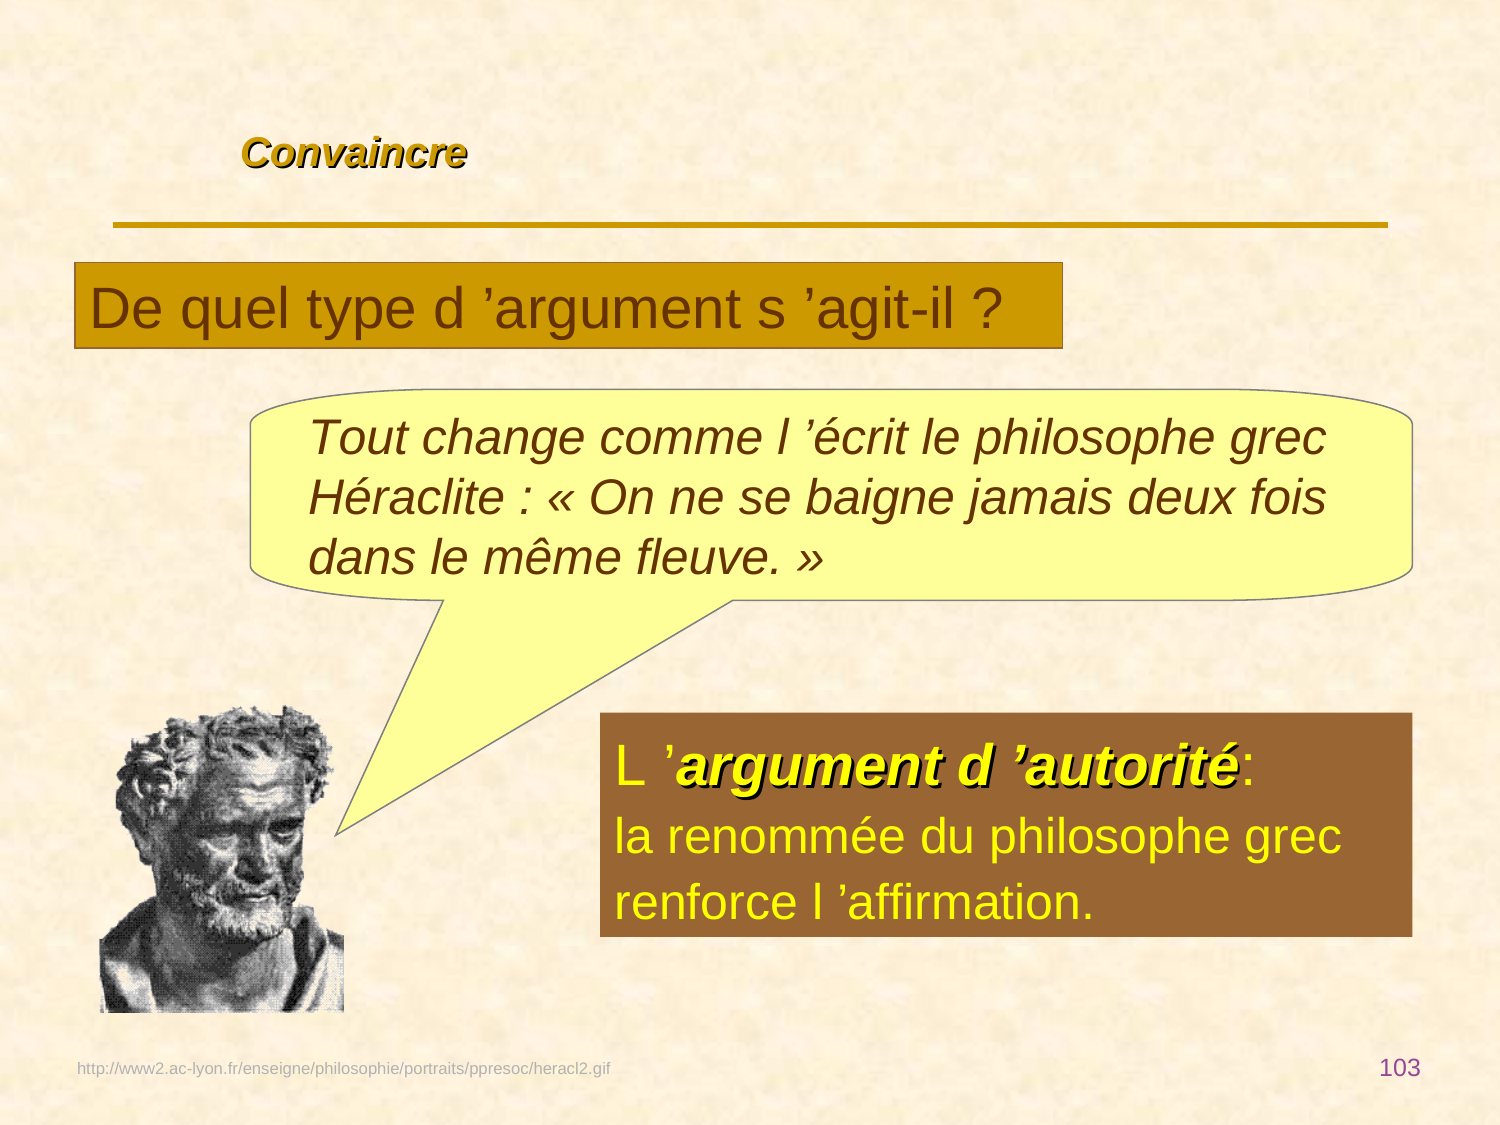

Convaincre
De quel type d ’argument s ’agit-il ?
Tout change comme l ’écrit le philosophe grec Héraclite : « On ne se baigne jamais deux fois dans le même fleuve. »
L ’argument d ’autorité:
la renommée du philosophe grec renforce l ’affirmation.
103
http://www2.ac-lyon.fr/enseigne/philosophie/portraits/ppresoc/heracl2.gif